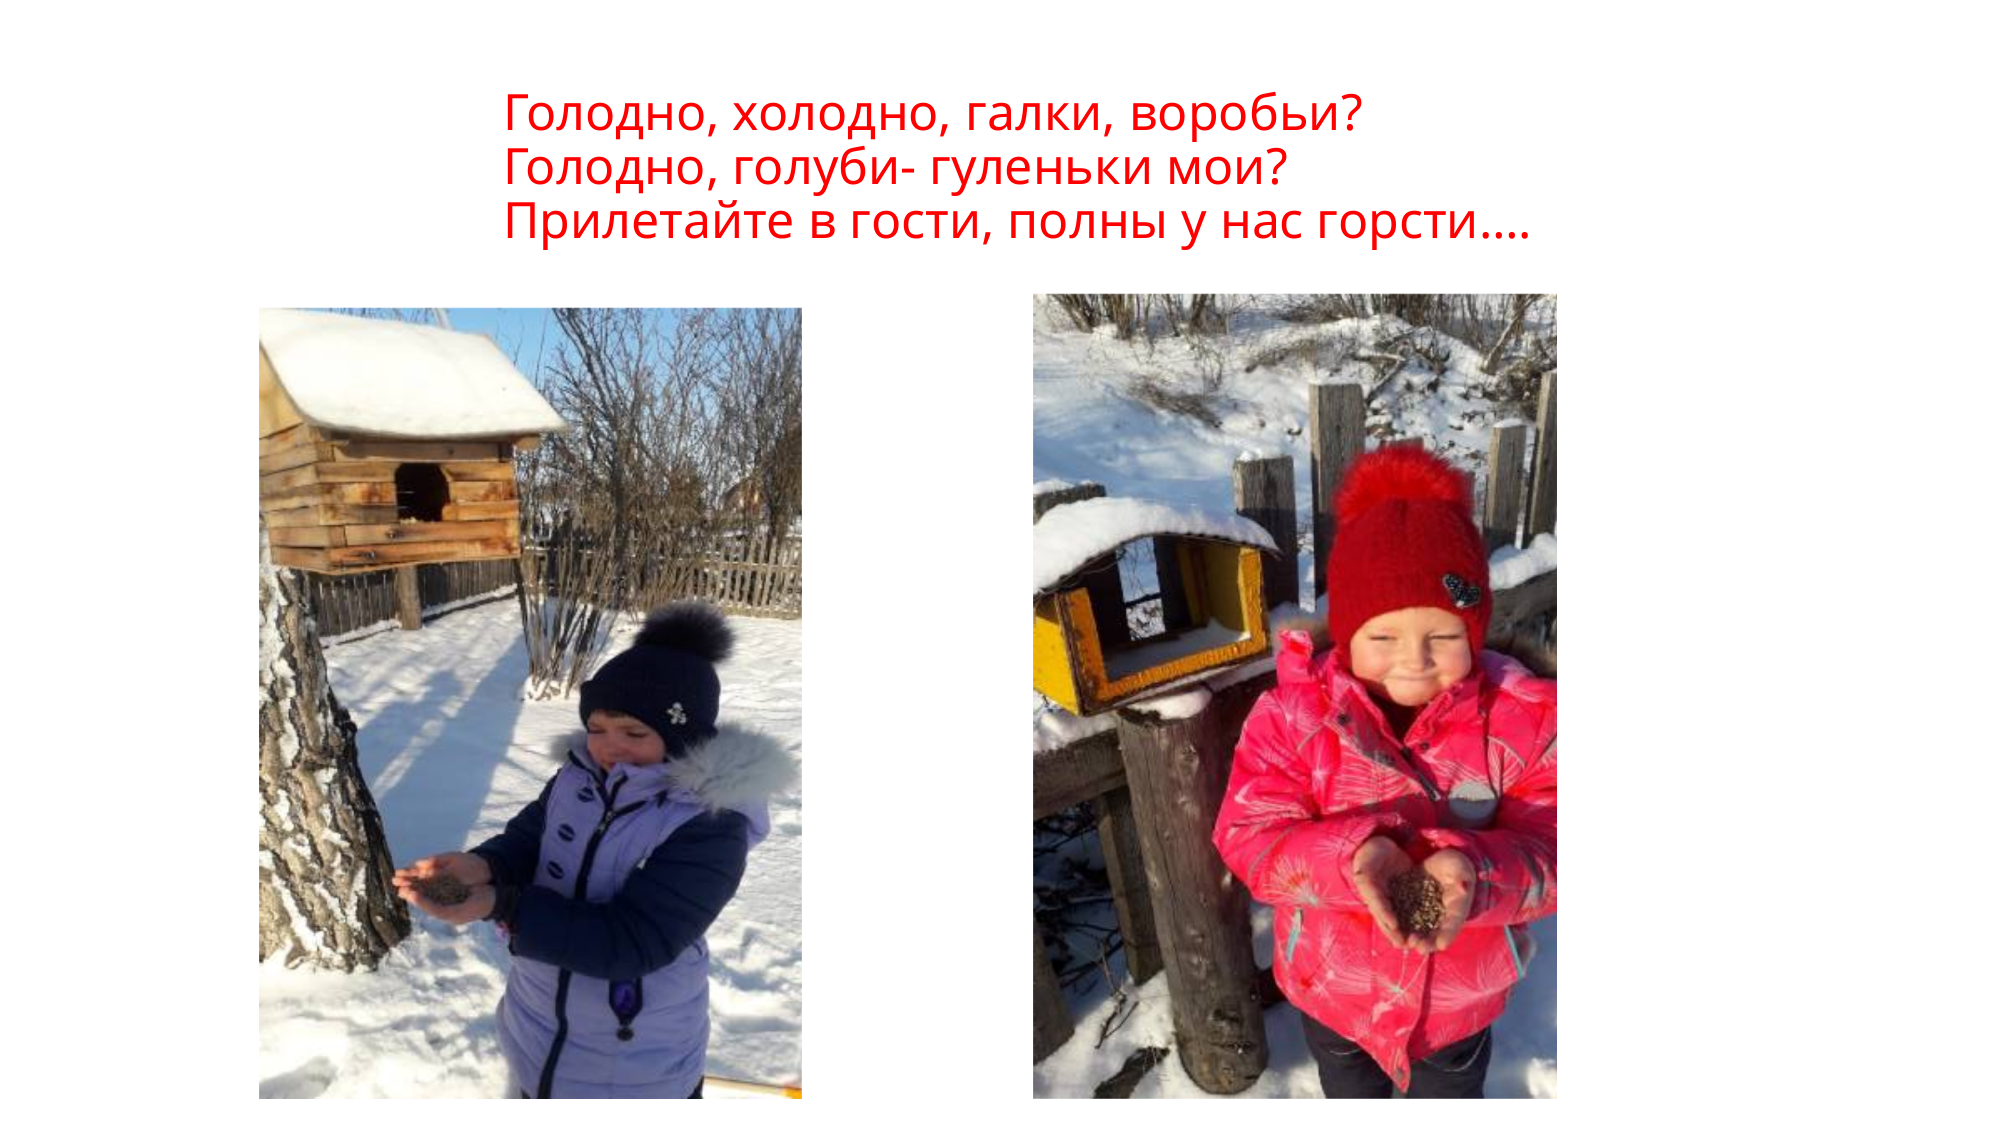

# Голодно, холодно, галки, воробьи? Голодно, голуби- гуленьки мои? Прилетайте в гости, полны у нас горсти….